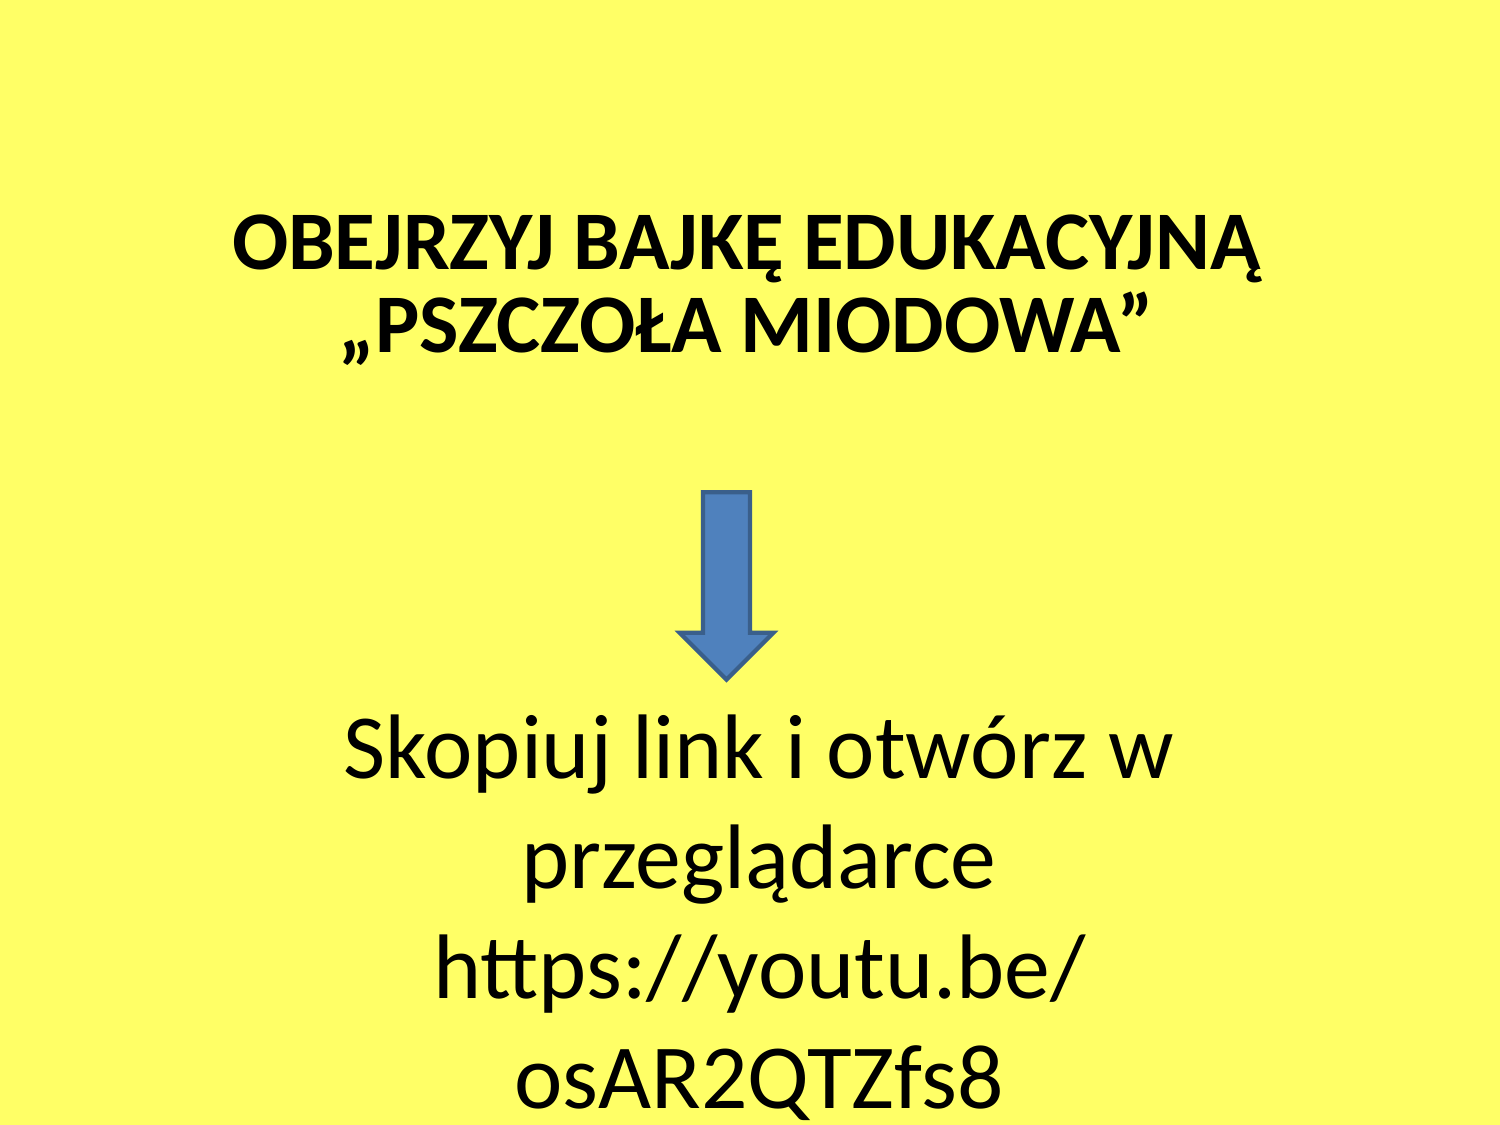

OBEJRZYJ BAJKĘ EDUKACYJNĄ
„PSZCZOŁA MIODOWA”
# Skopiuj link i otwórz w przeglądarce
https://youtu.be/osAR2QTZfs8